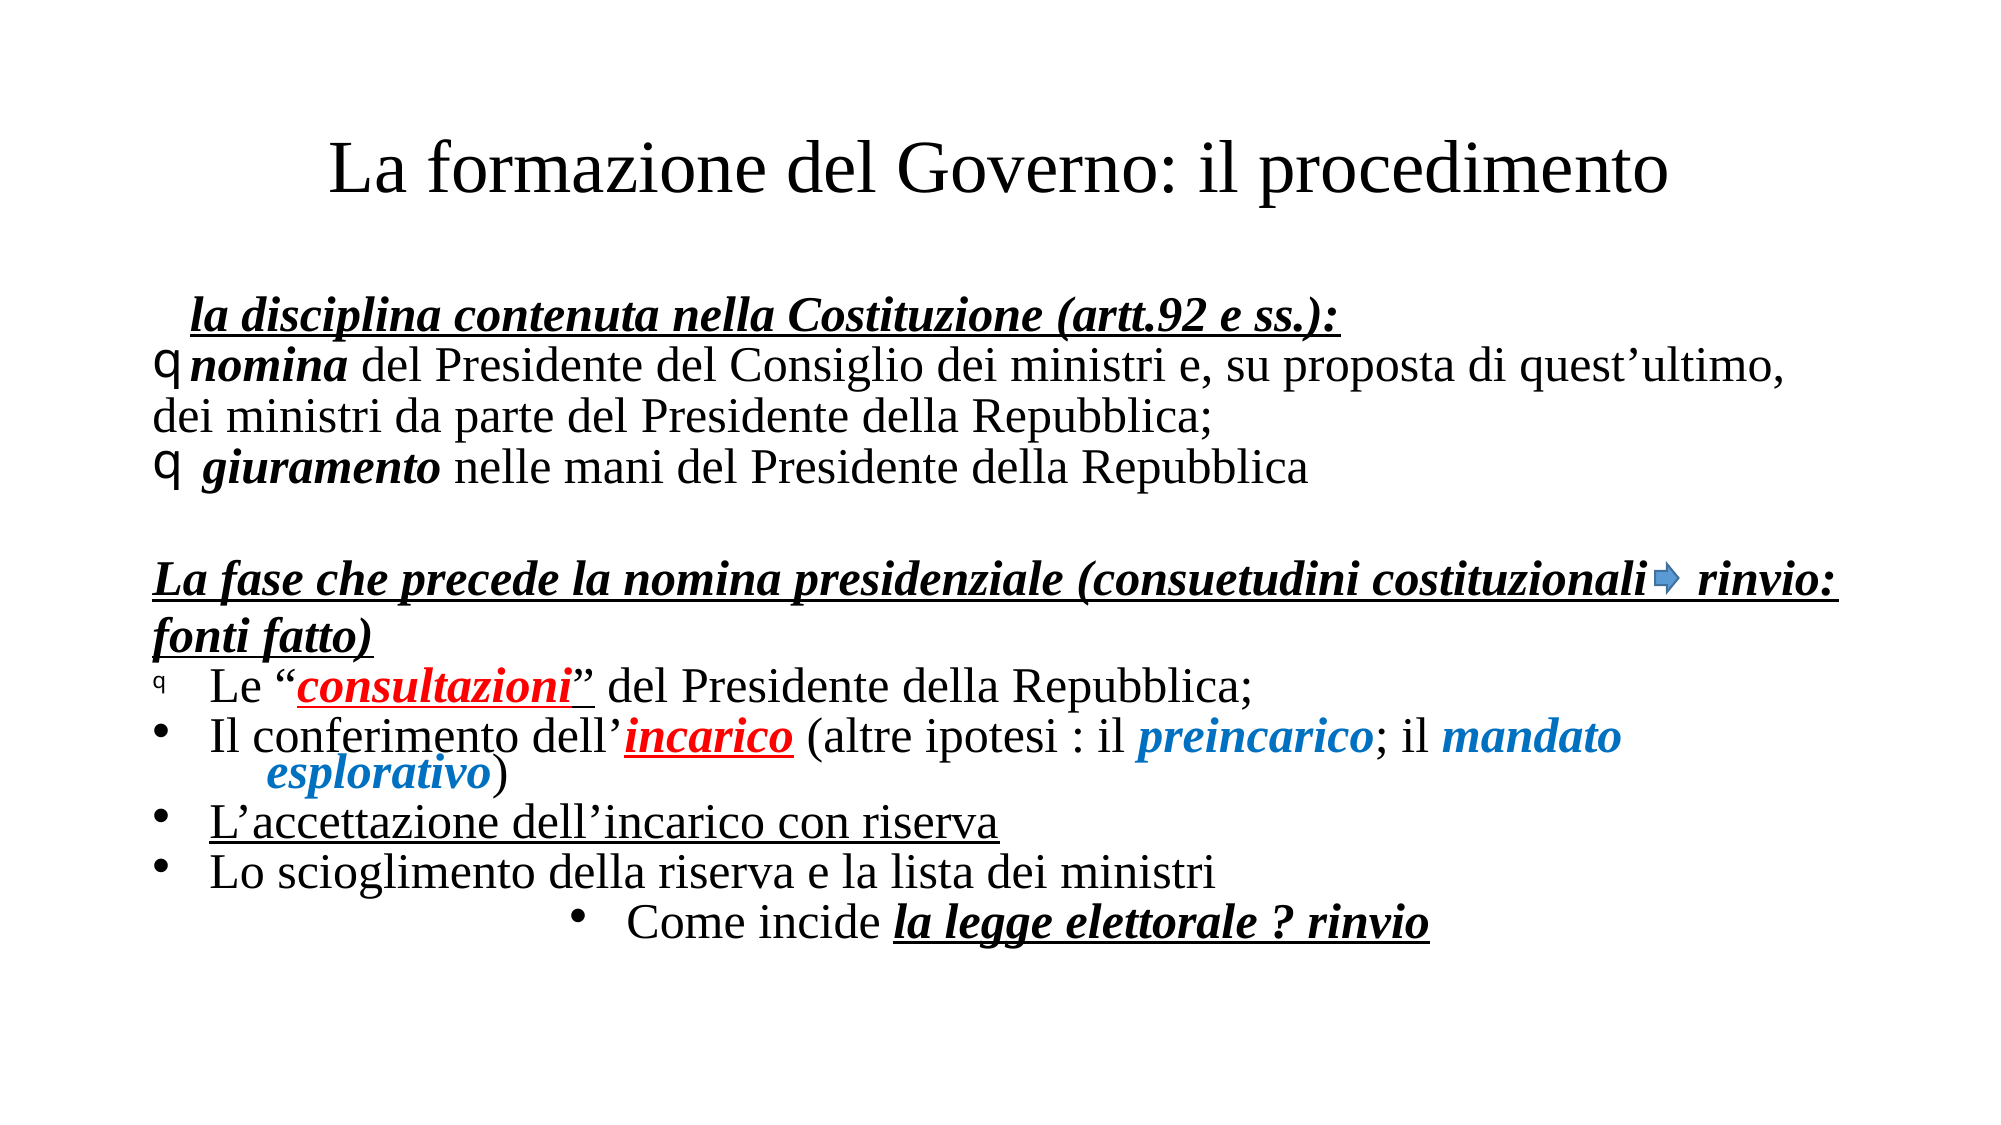

# La formazione del Governo: il procedimento
la disciplina contenuta nella Costituzione (artt.92 e ss.):
nomina del Presidente del Consiglio dei ministri e, su proposta di quest’ultimo,
dei ministri da parte del Presidente della Repubblica;
 giuramento nelle mani del Presidente della Repubblica
La fase che precede la nomina presidenziale (consuetudini costituzionali rinvio:
fonti fatto)
Le “consultazioni” del Presidente della Repubblica;
Il conferimento dell’incarico (altre ipotesi : il preincarico; il mandato esplorativo)
L’accettazione dell’incarico con riserva
Lo scioglimento della riserva e la lista dei ministri
Come incide la legge elettorale ? rinvio